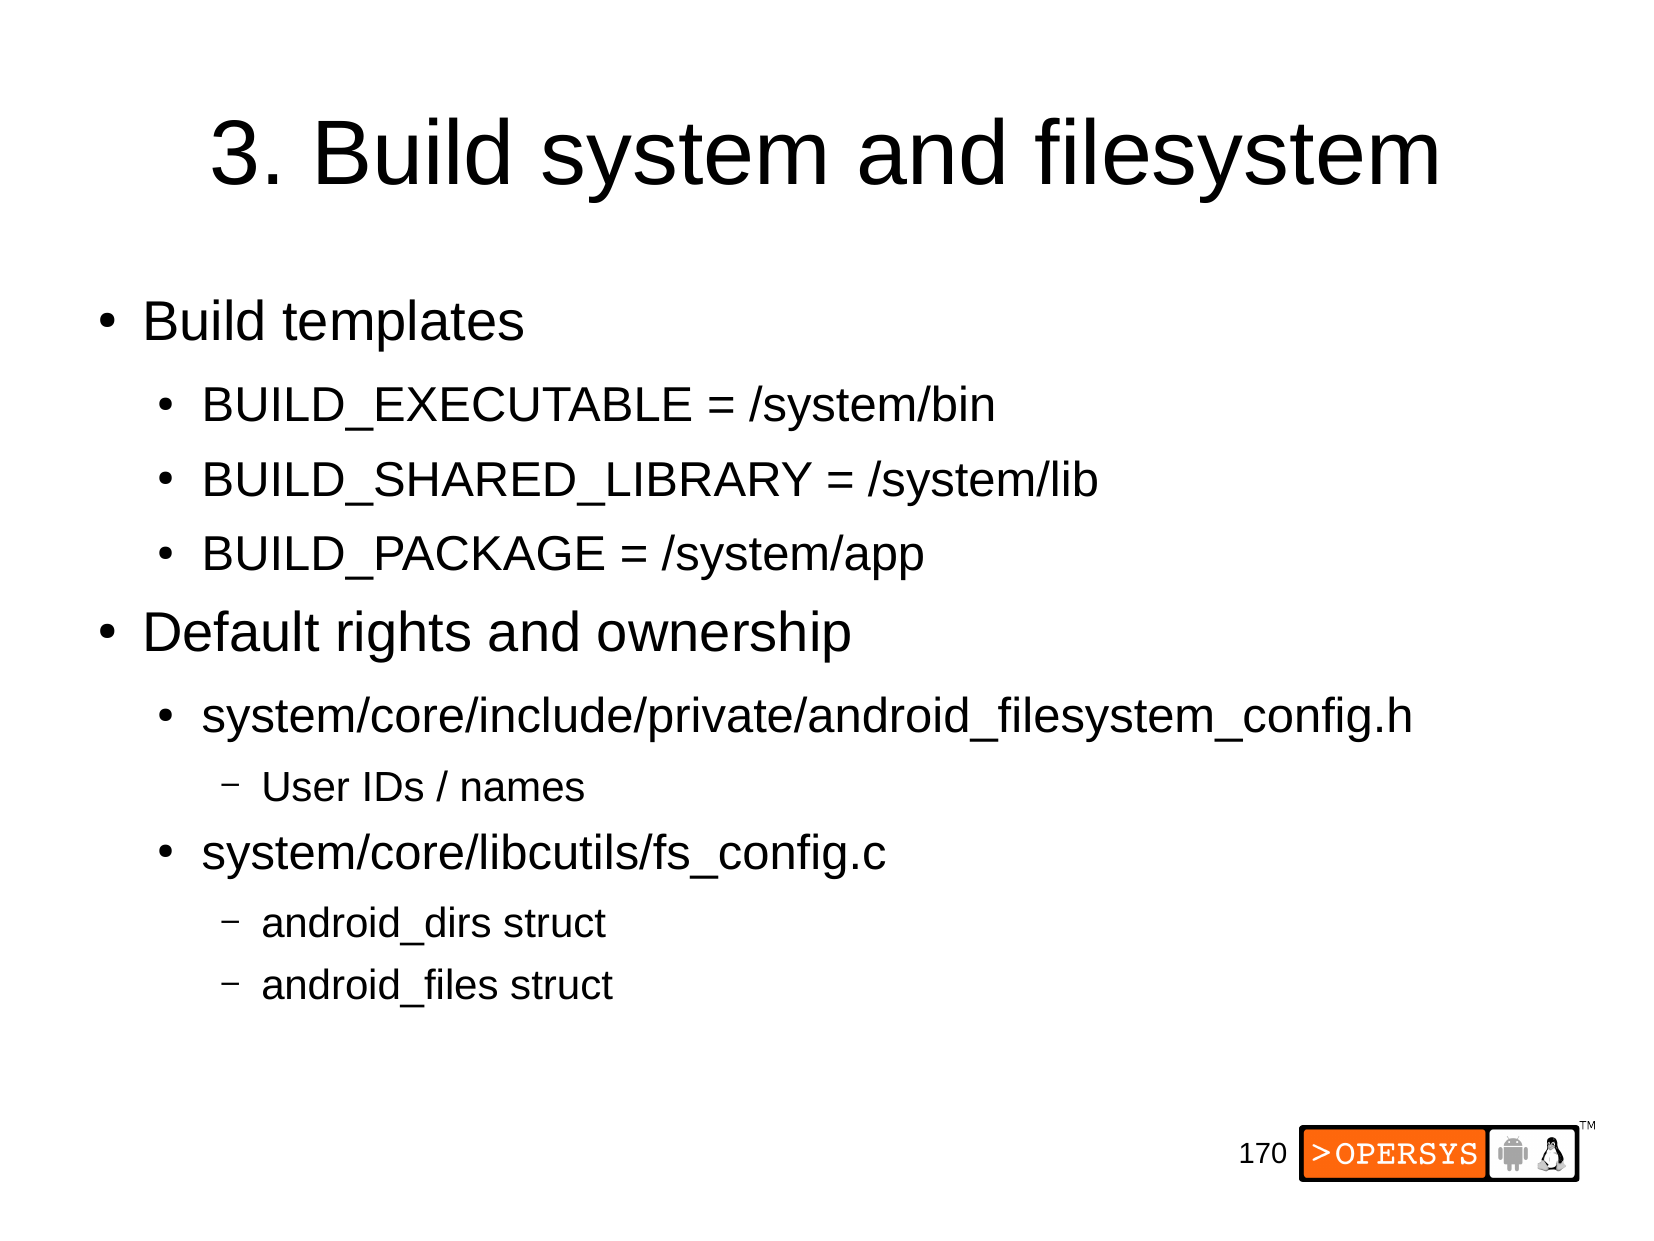

# 3. Build system and filesystem
Build templates
BUILD_EXECUTABLE = /system/bin
BUILD_SHARED_LIBRARY = /system/lib
BUILD_PACKAGE = /system/app
Default rights and ownership
system/core/include/private/android_filesystem_config.h
User IDs / names
system/core/libcutils/fs_config.c
android_dirs struct
android_files struct